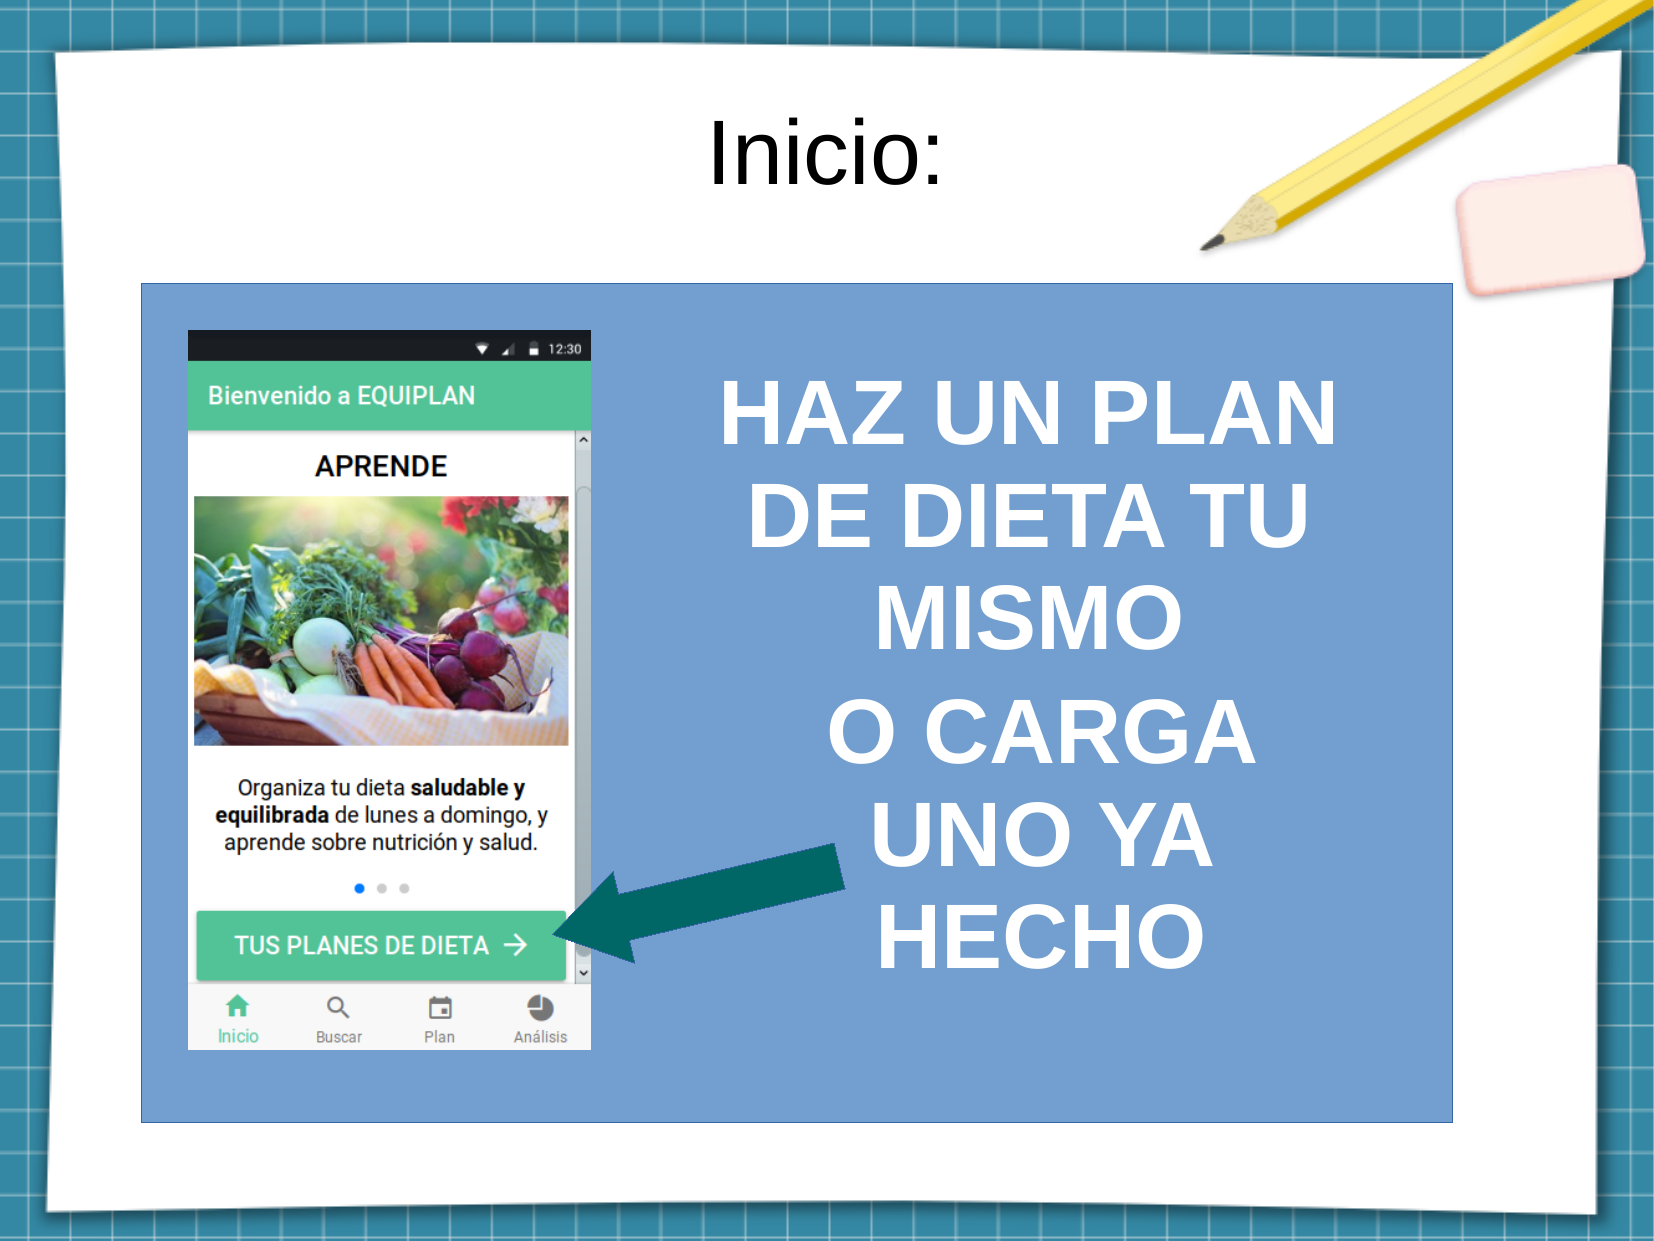

# Inicio:
HAZ UN PLAN DE DIETA TU MISMO
O CARGA UNO YA HECHO